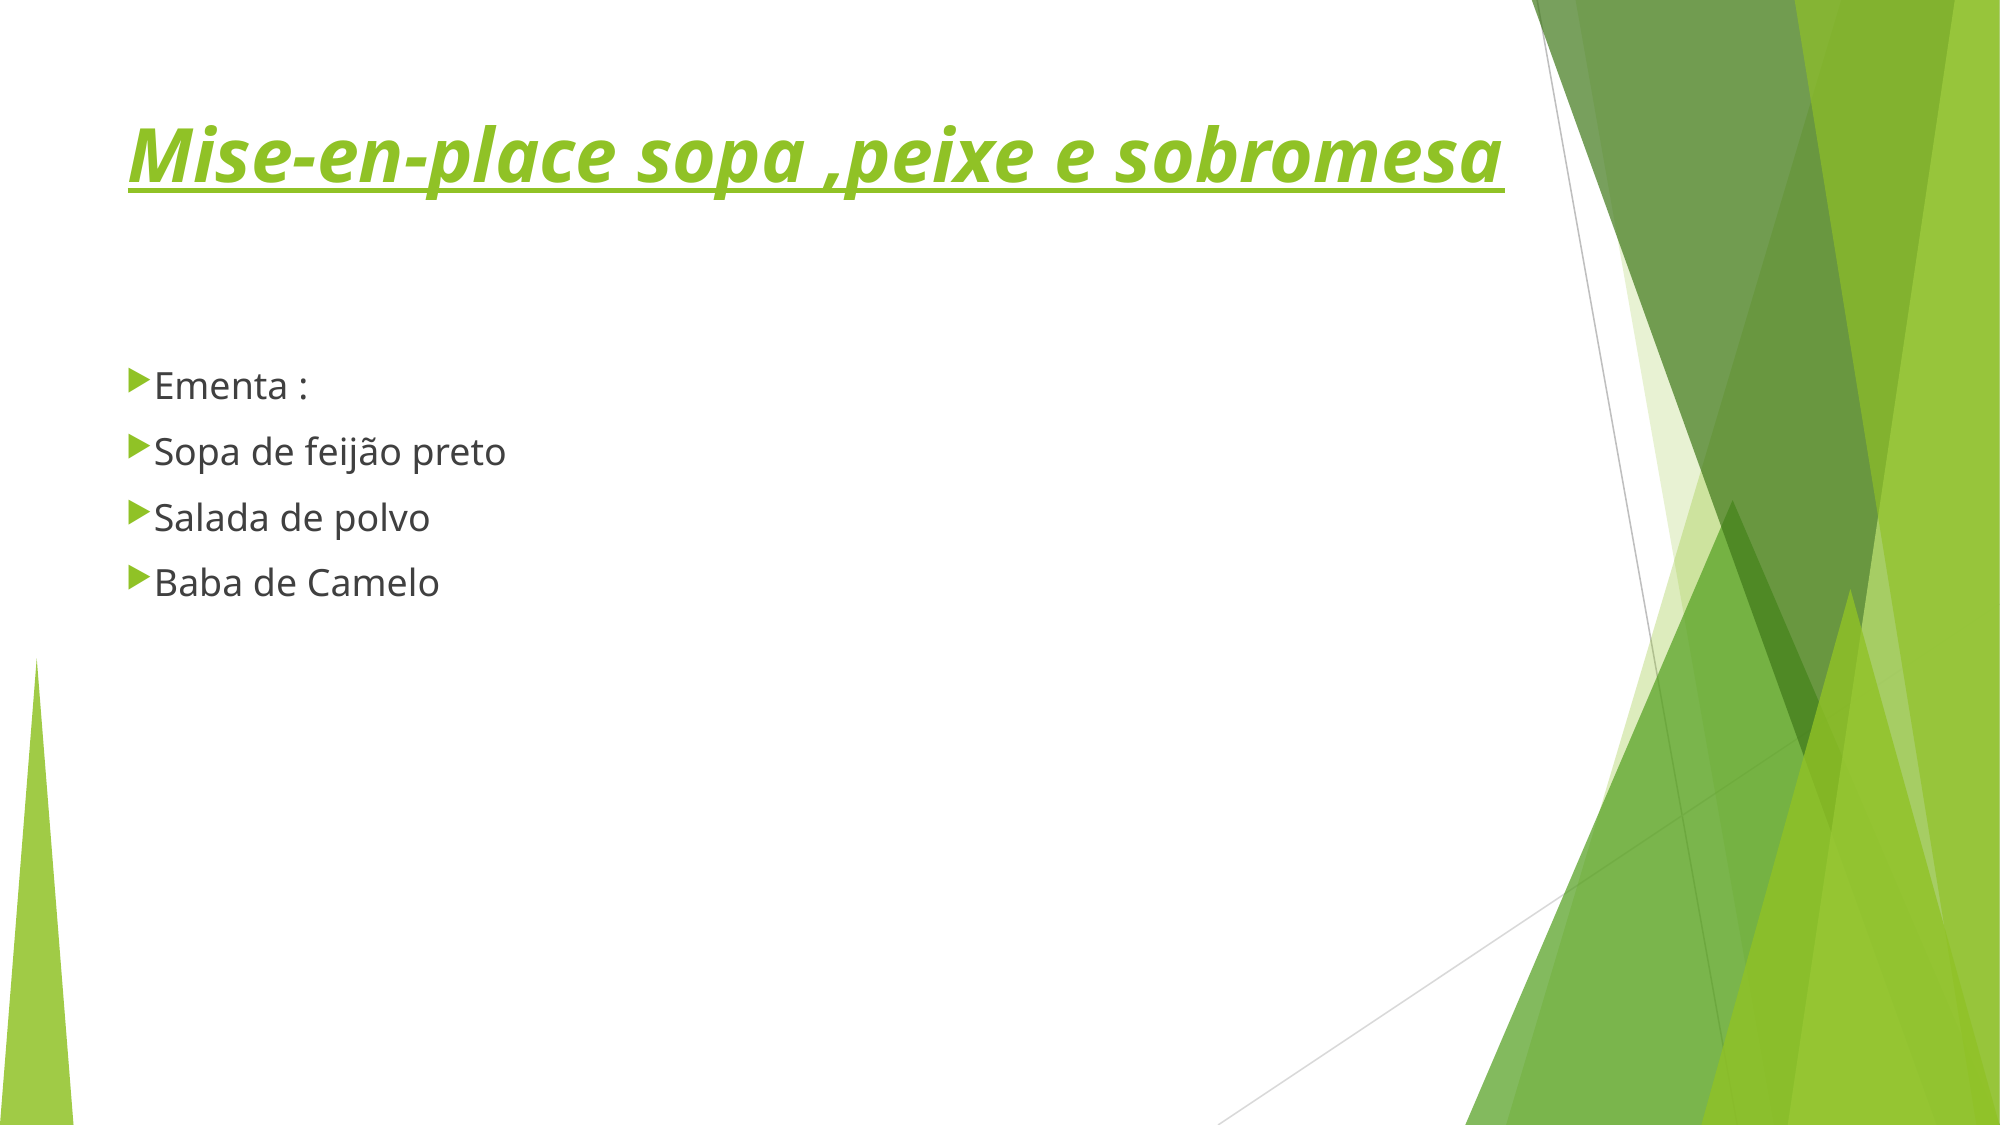

# Mise-en-place sopa ,peixe e sobromesa
Ementa :
Sopa de feijão preto
Salada de polvo
Baba de Camelo